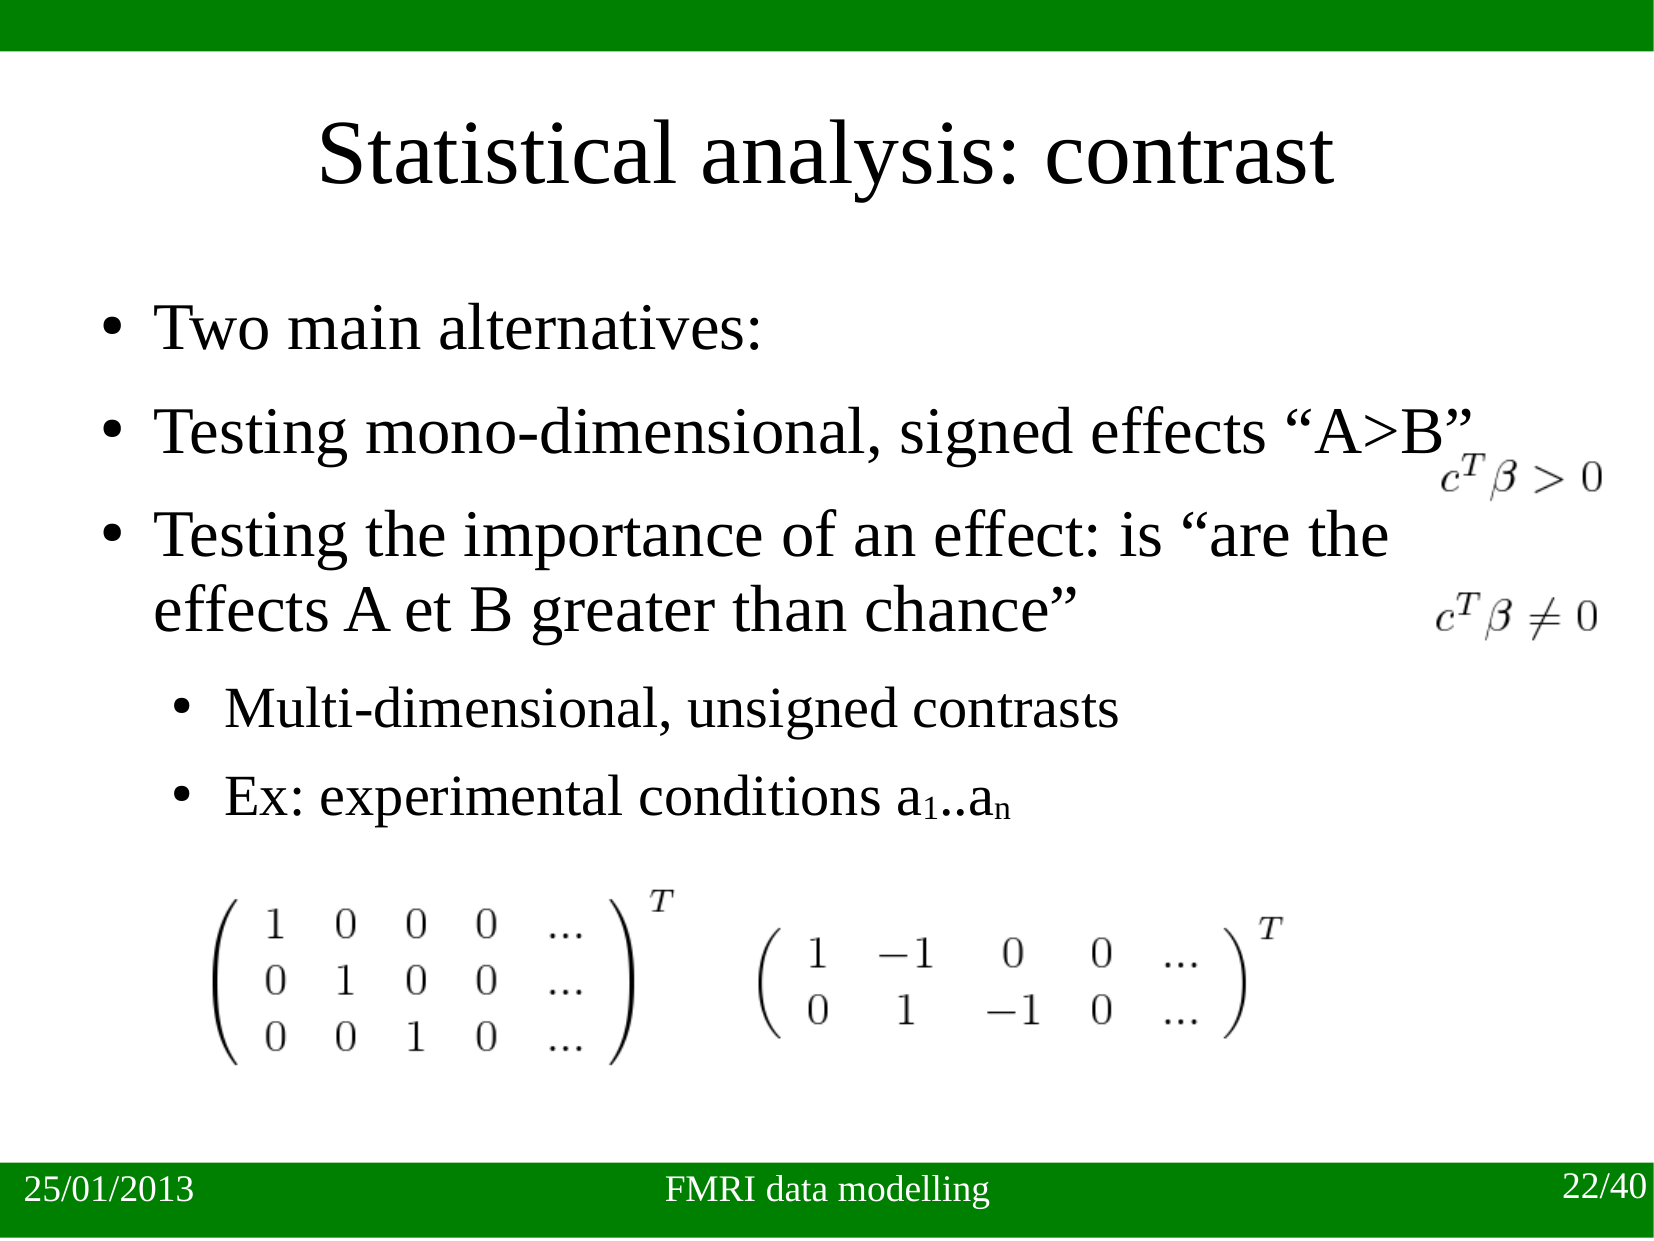

# Statistical analysis: contrast
Two main alternatives:
Testing mono-dimensional, signed effects “A>B”
Testing the importance of an effect: is “are the effects A et B greater than chance”
Multi-dimensional, unsigned contrasts
Ex: experimental conditions a1..an
22